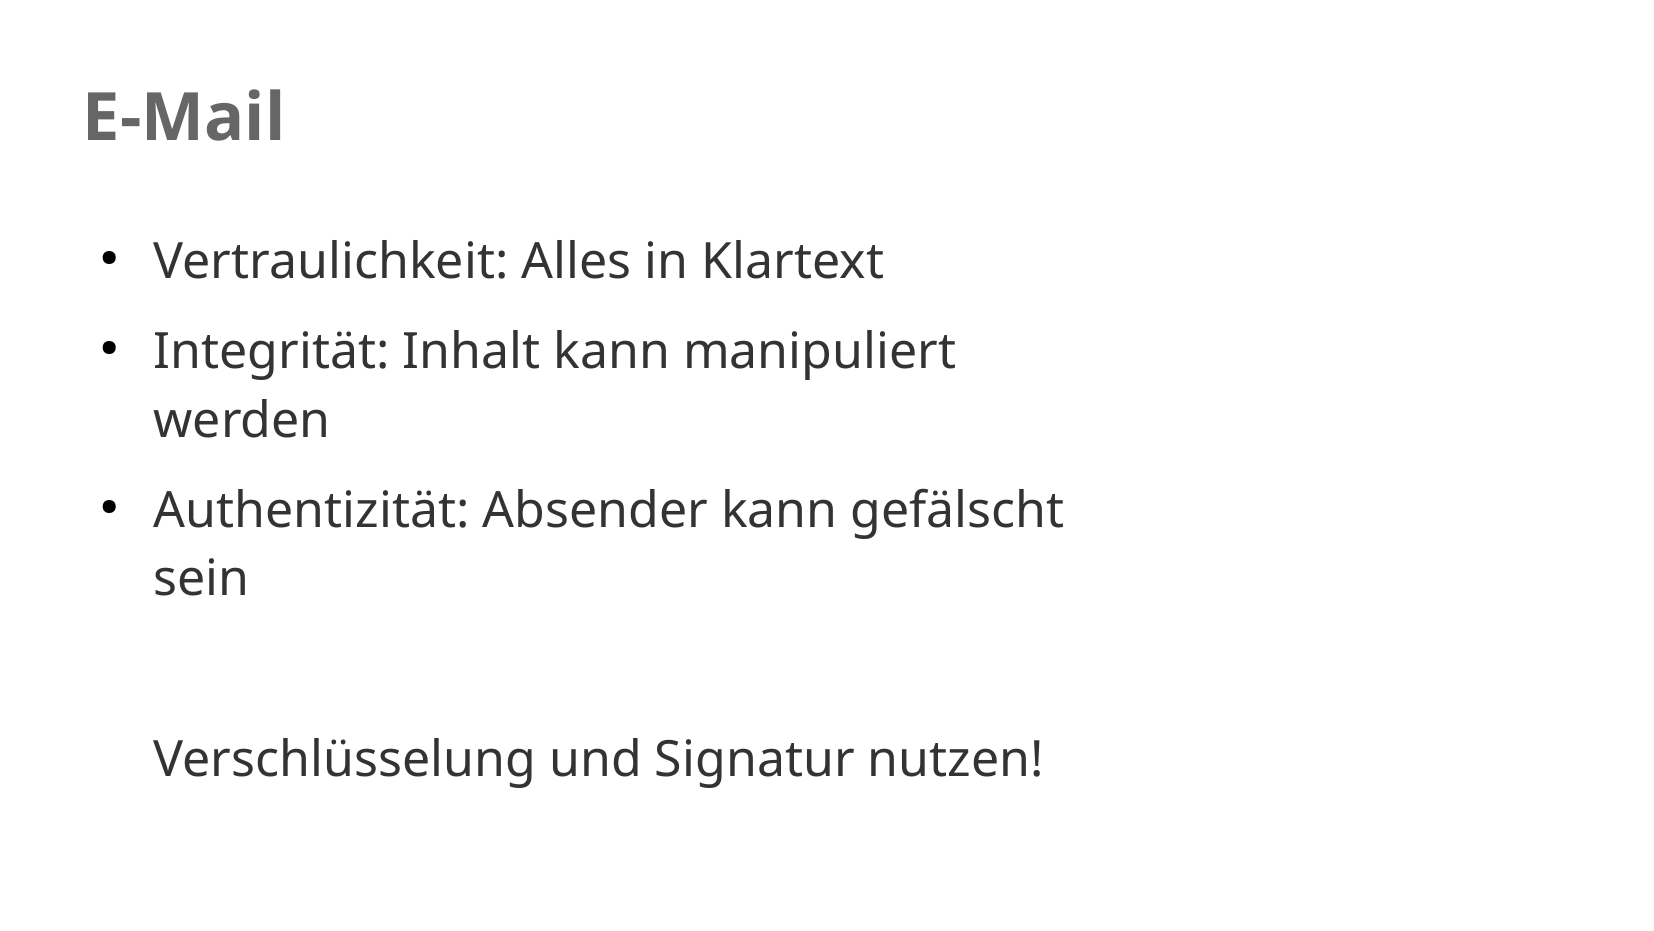

# E-Mail
Vertraulichkeit: Alles in Klartext
Integrität: Inhalt kann manipuliert werden
Authentizität: Absender kann gefälscht sein
Verschlüsselung und Signatur nutzen!